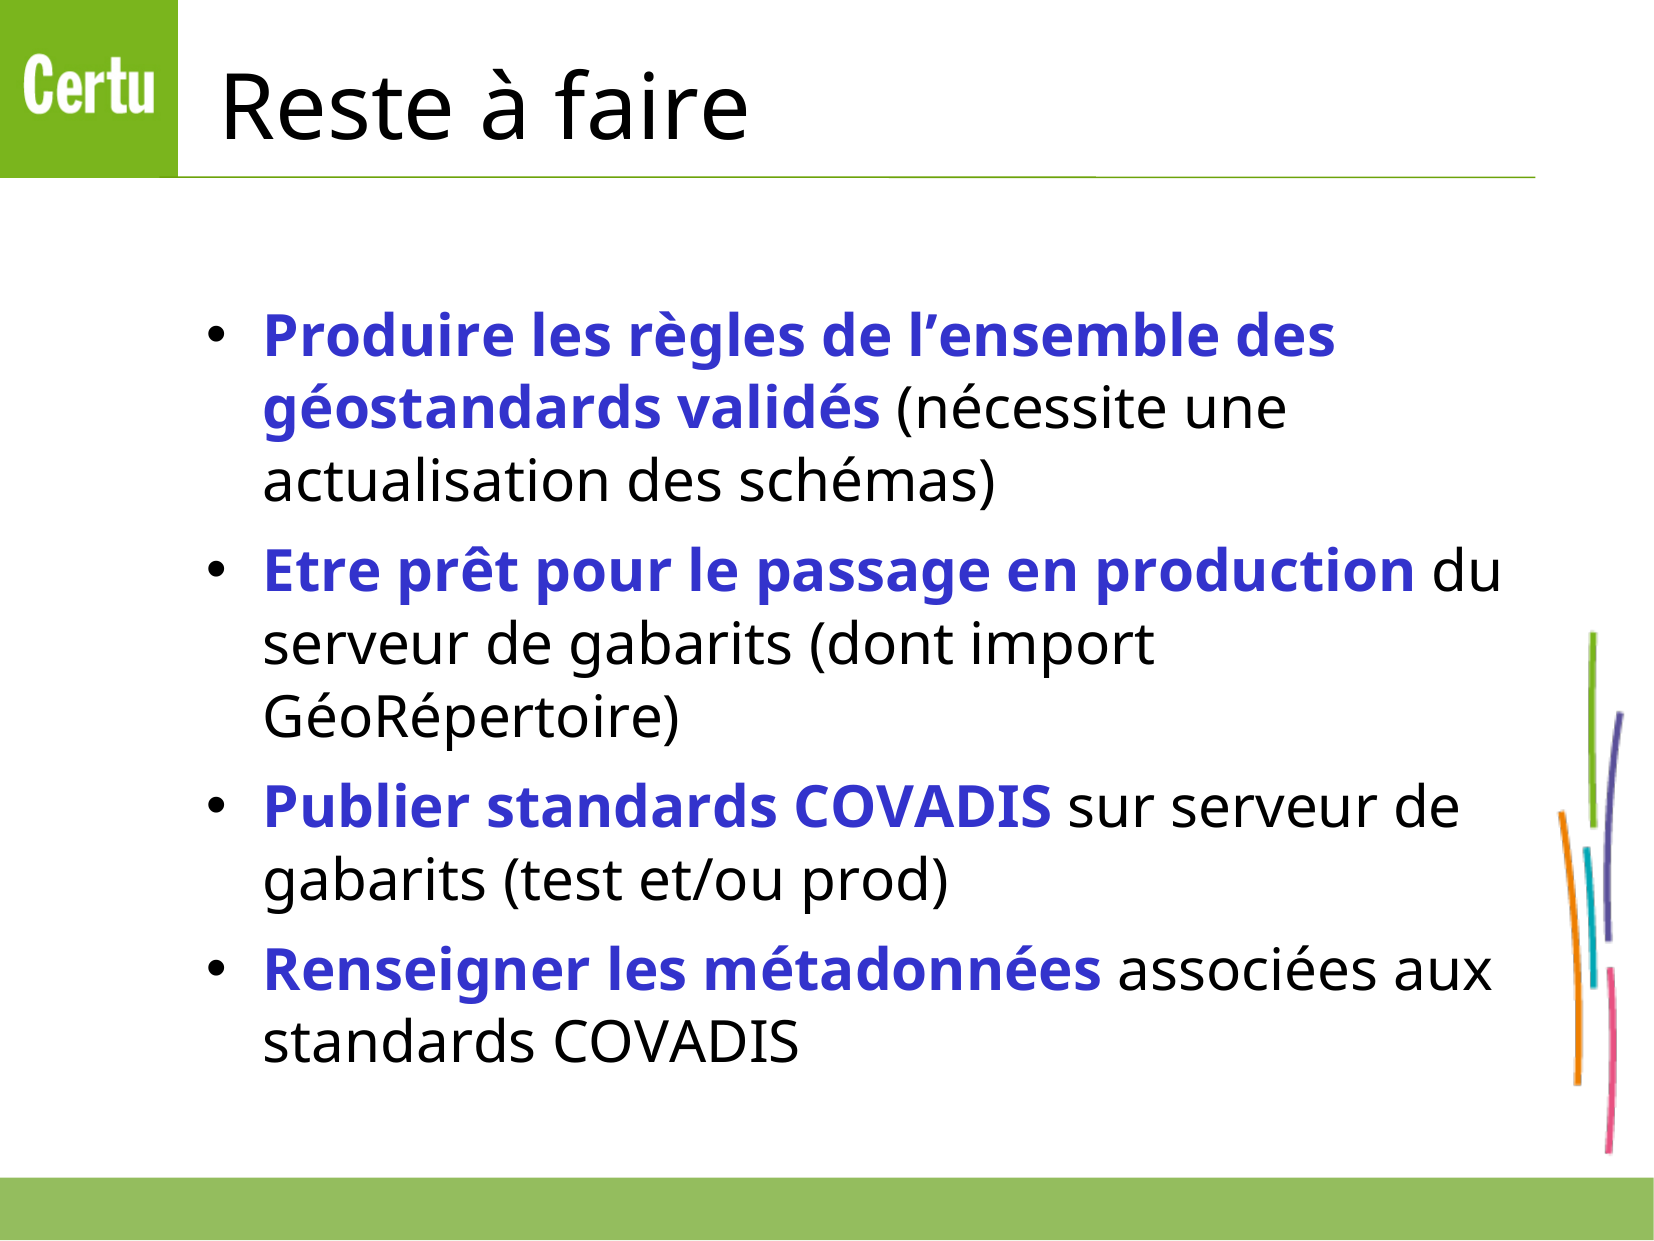

# Reste à faire
Produire les règles de l’ensemble des géostandards validés (nécessite une actualisation des schémas)
Etre prêt pour le passage en production du serveur de gabarits (dont import GéoRépertoire)
Publier standards COVADIS sur serveur de gabarits (test et/ou prod)
Renseigner les métadonnées associées aux standards COVADIS